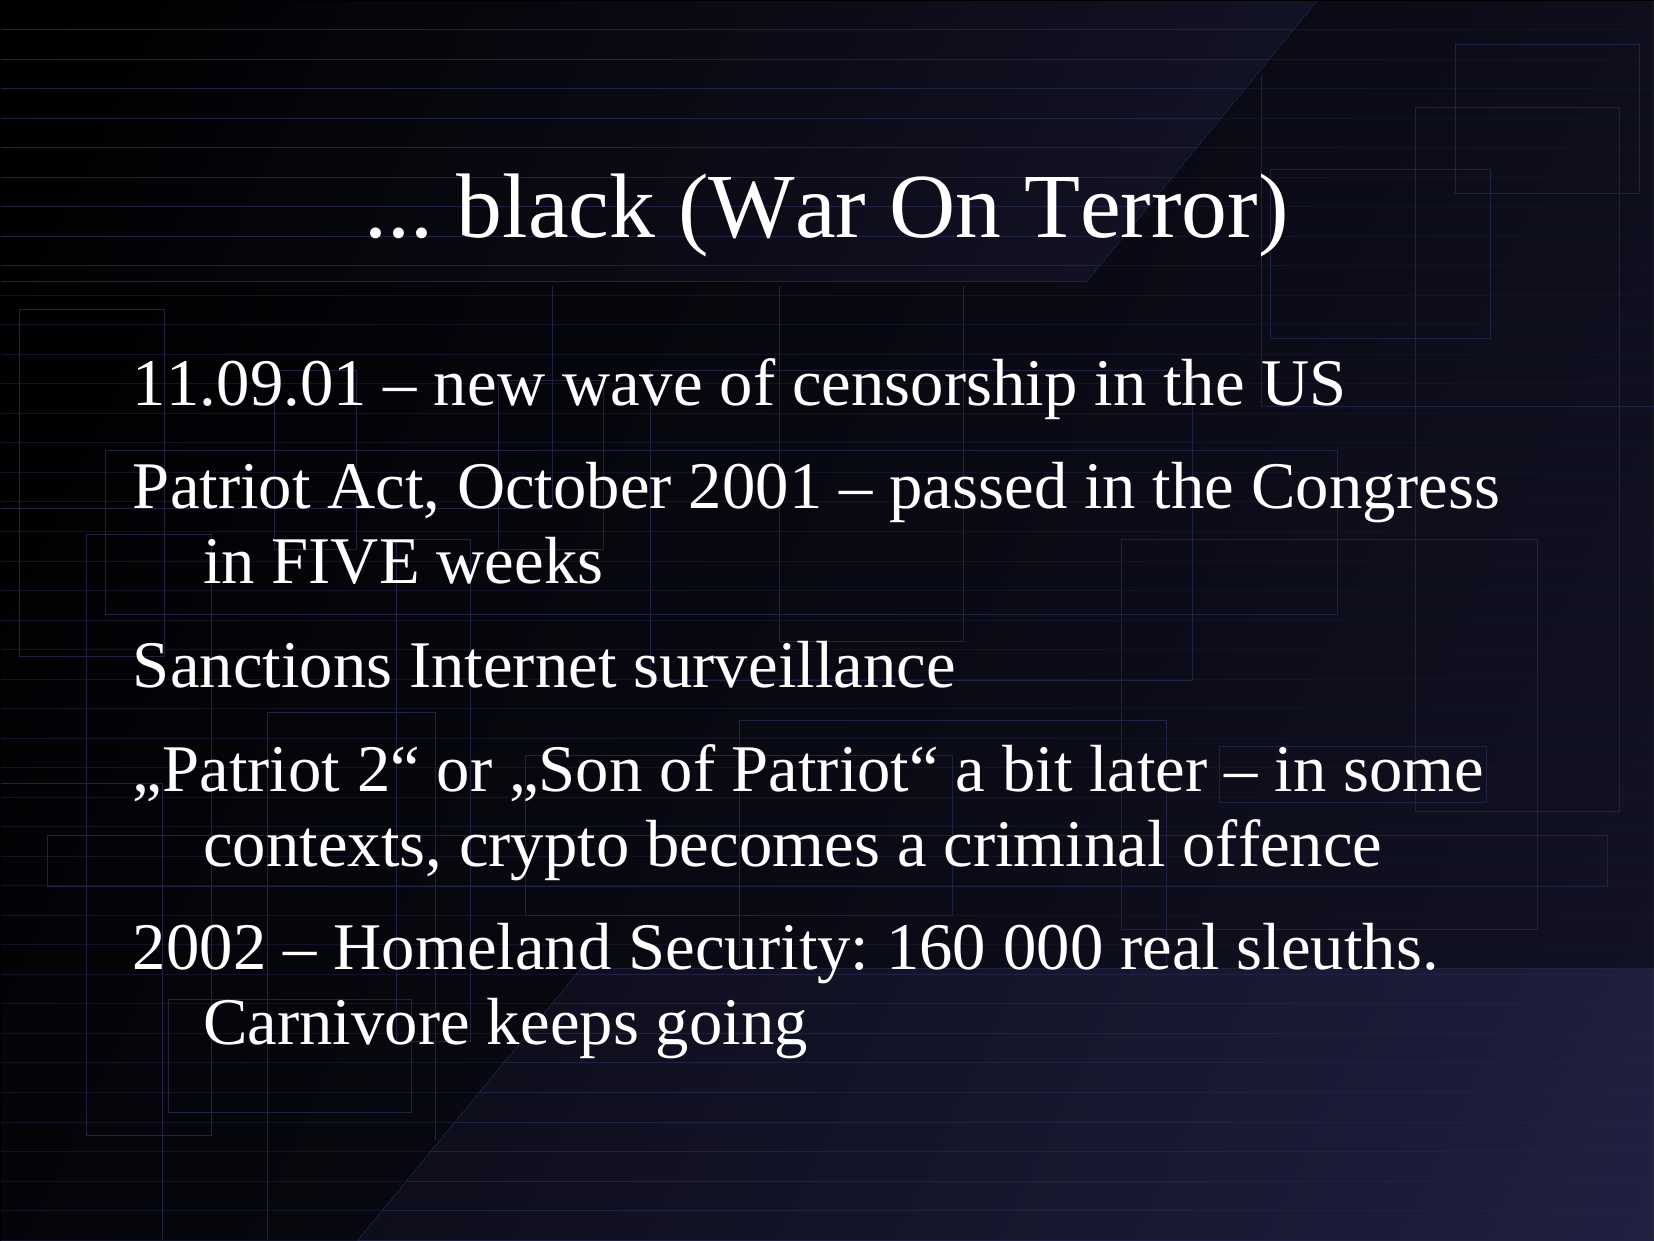

# ... black (War On Terror)
11.09.01 – new wave of censorship in the US
Patriot Act, October 2001 – passed in the Congress in FIVE weeks
Sanctions Internet surveillance
„Patriot 2“ or „Son of Patriot“ a bit later – in some contexts, crypto becomes a criminal offence
2002 – Homeland Security: 160 000 real sleuths. Carnivore keeps going